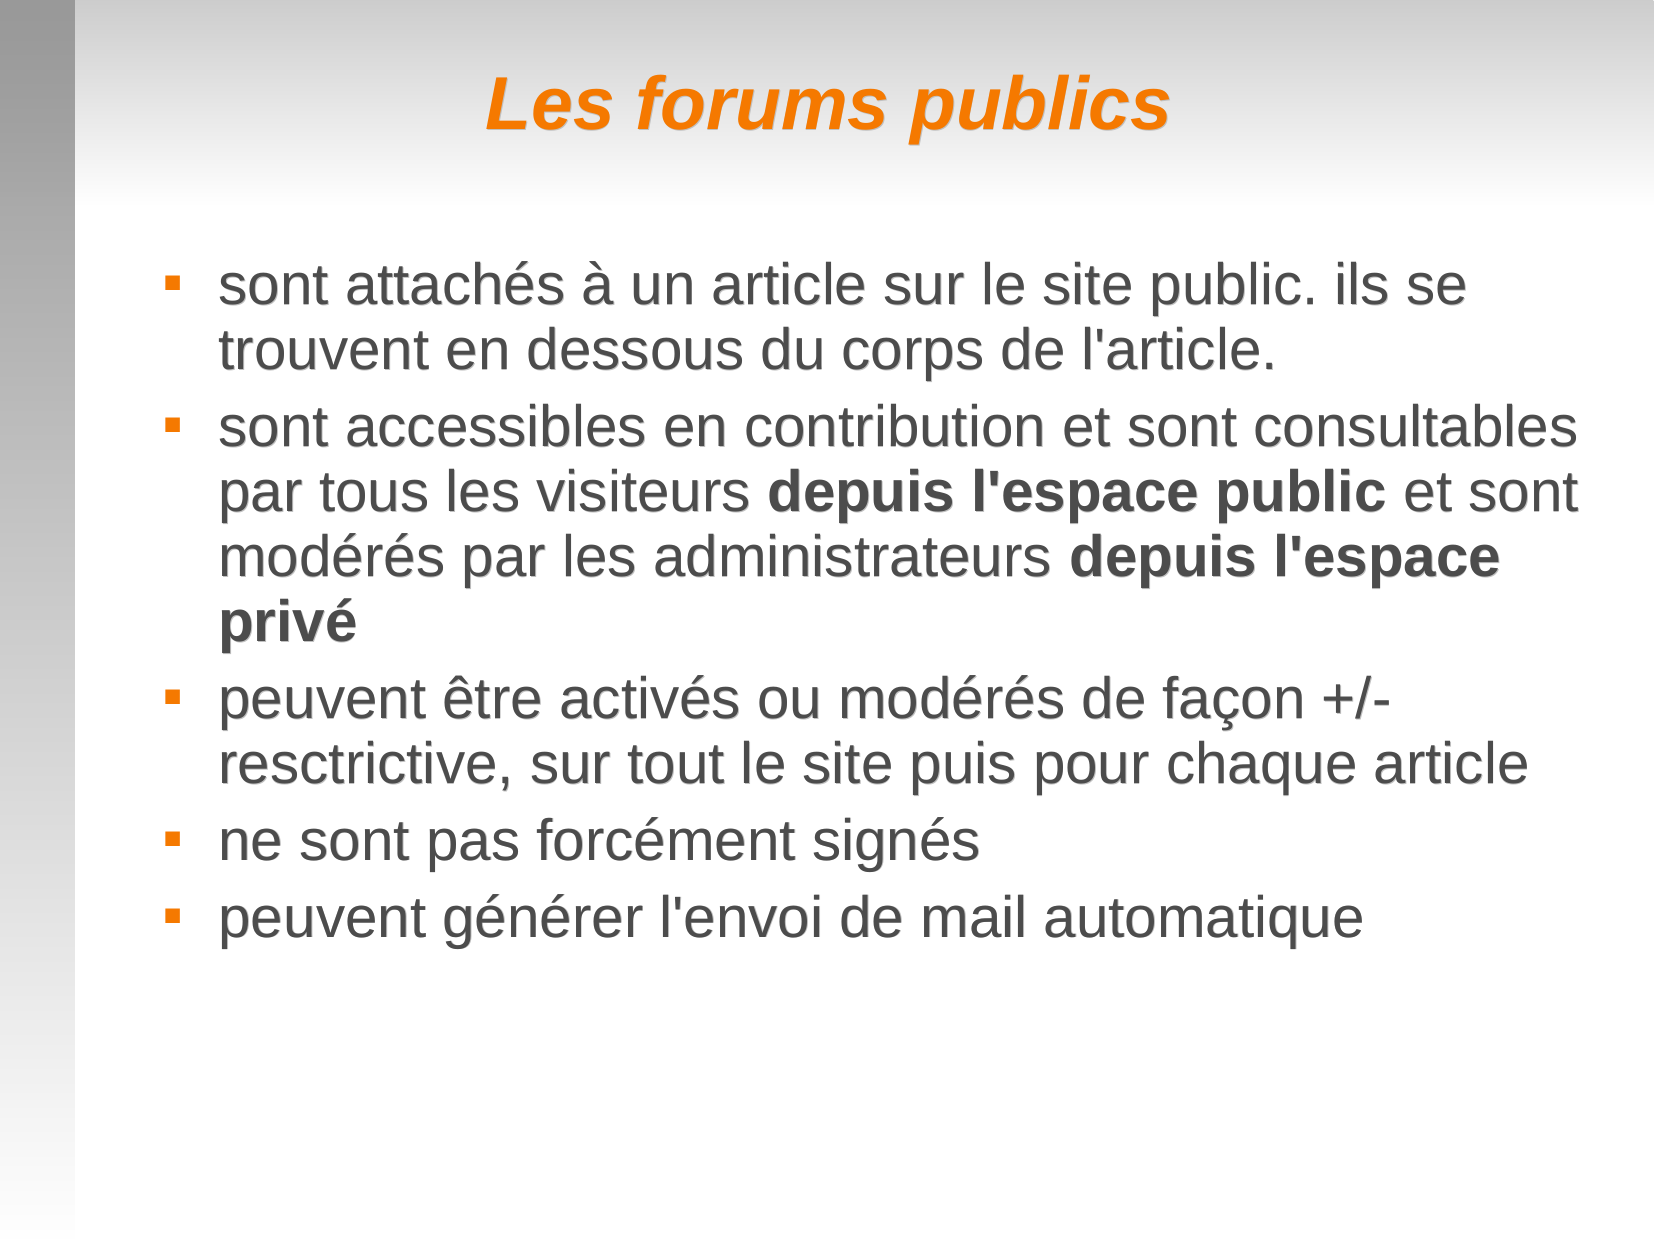

# Les forums publics
sont attachés à un article sur le site public. ils se trouvent en dessous du corps de l'article.
sont accessibles en contribution et sont consultables par tous les visiteurs depuis l'espace public et sont modérés par les administrateurs depuis l'espace privé
peuvent être activés ou modérés de façon +/- resctrictive, sur tout le site puis pour chaque article
ne sont pas forcément signés
peuvent générer l'envoi de mail automatique